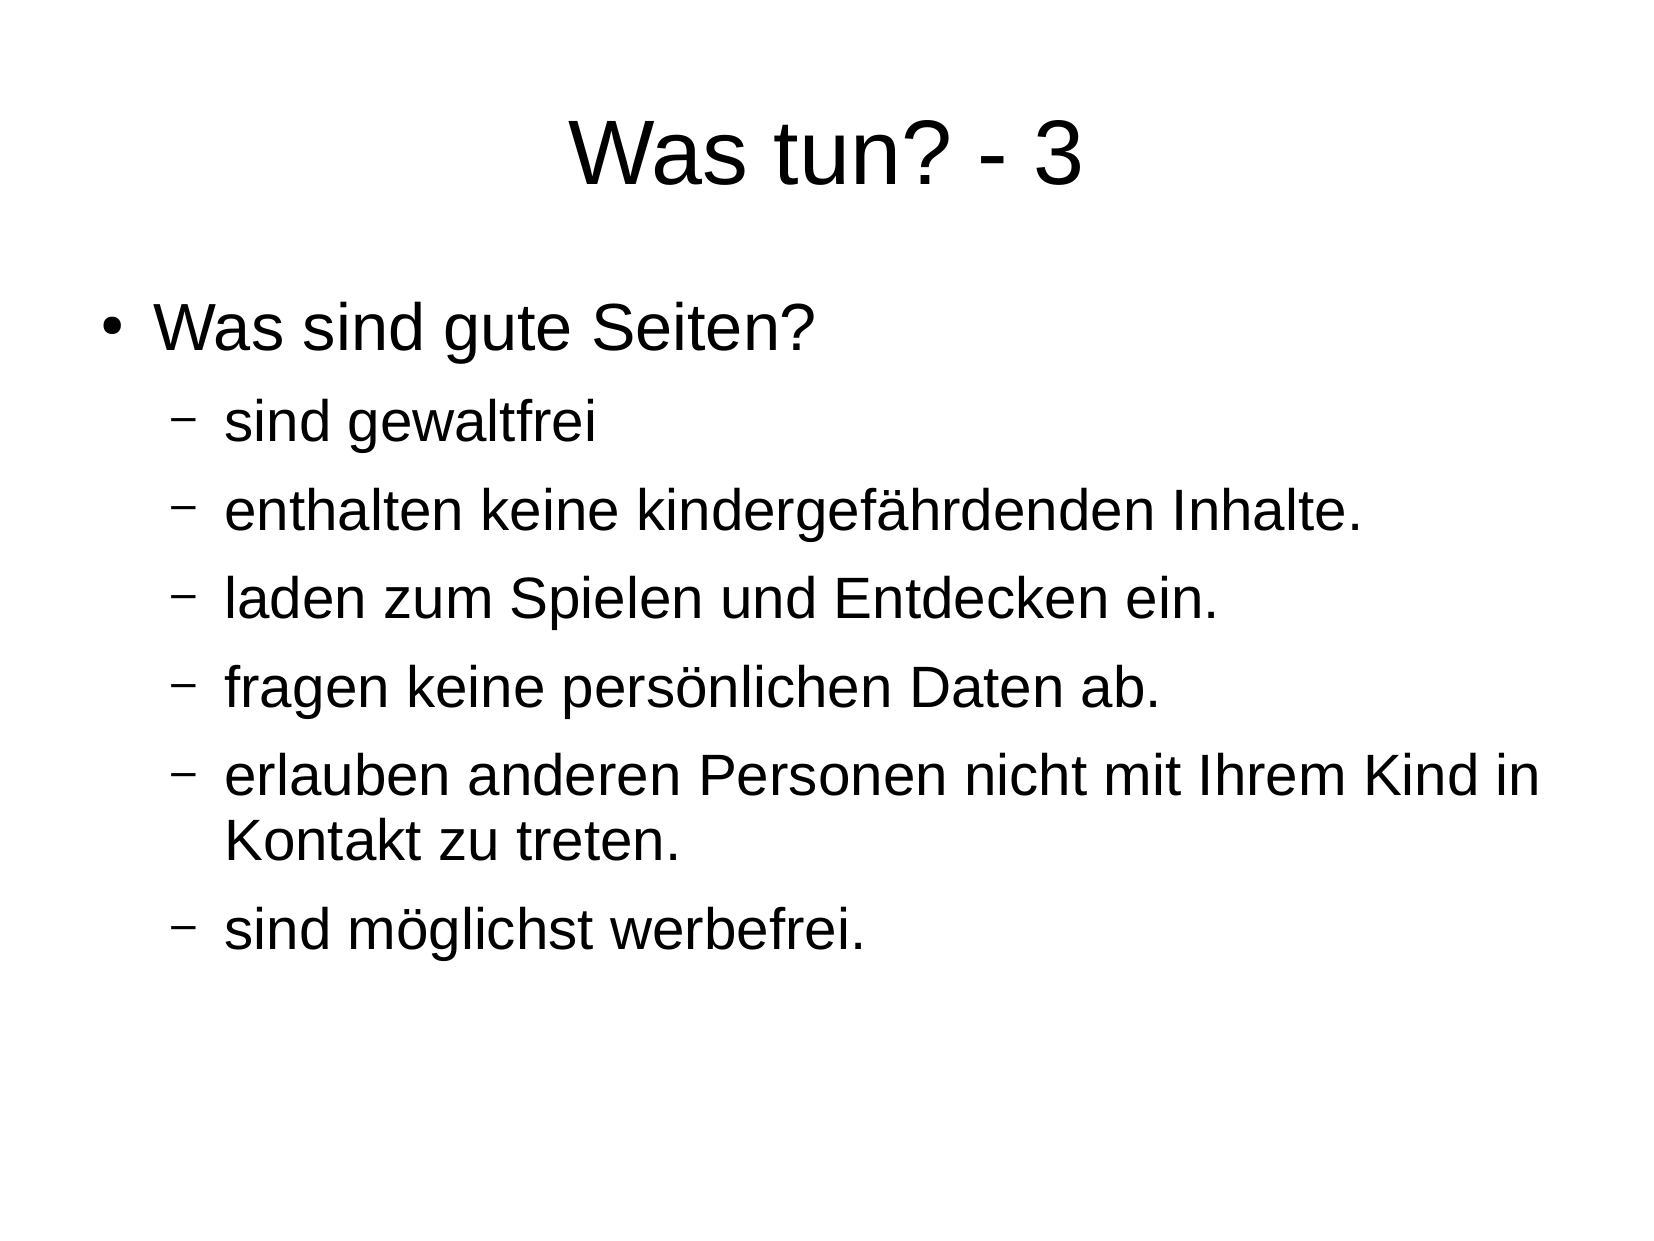

# Was tun? - 3
Was sind gute Seiten?
sind gewaltfrei
enthalten keine kindergefährdenden Inhalte.
laden zum Spielen und Entdecken ein.
fragen keine persönlichen Daten ab.
erlauben anderen Personen nicht mit Ihrem Kind in Kontakt zu treten.
sind möglichst werbefrei.